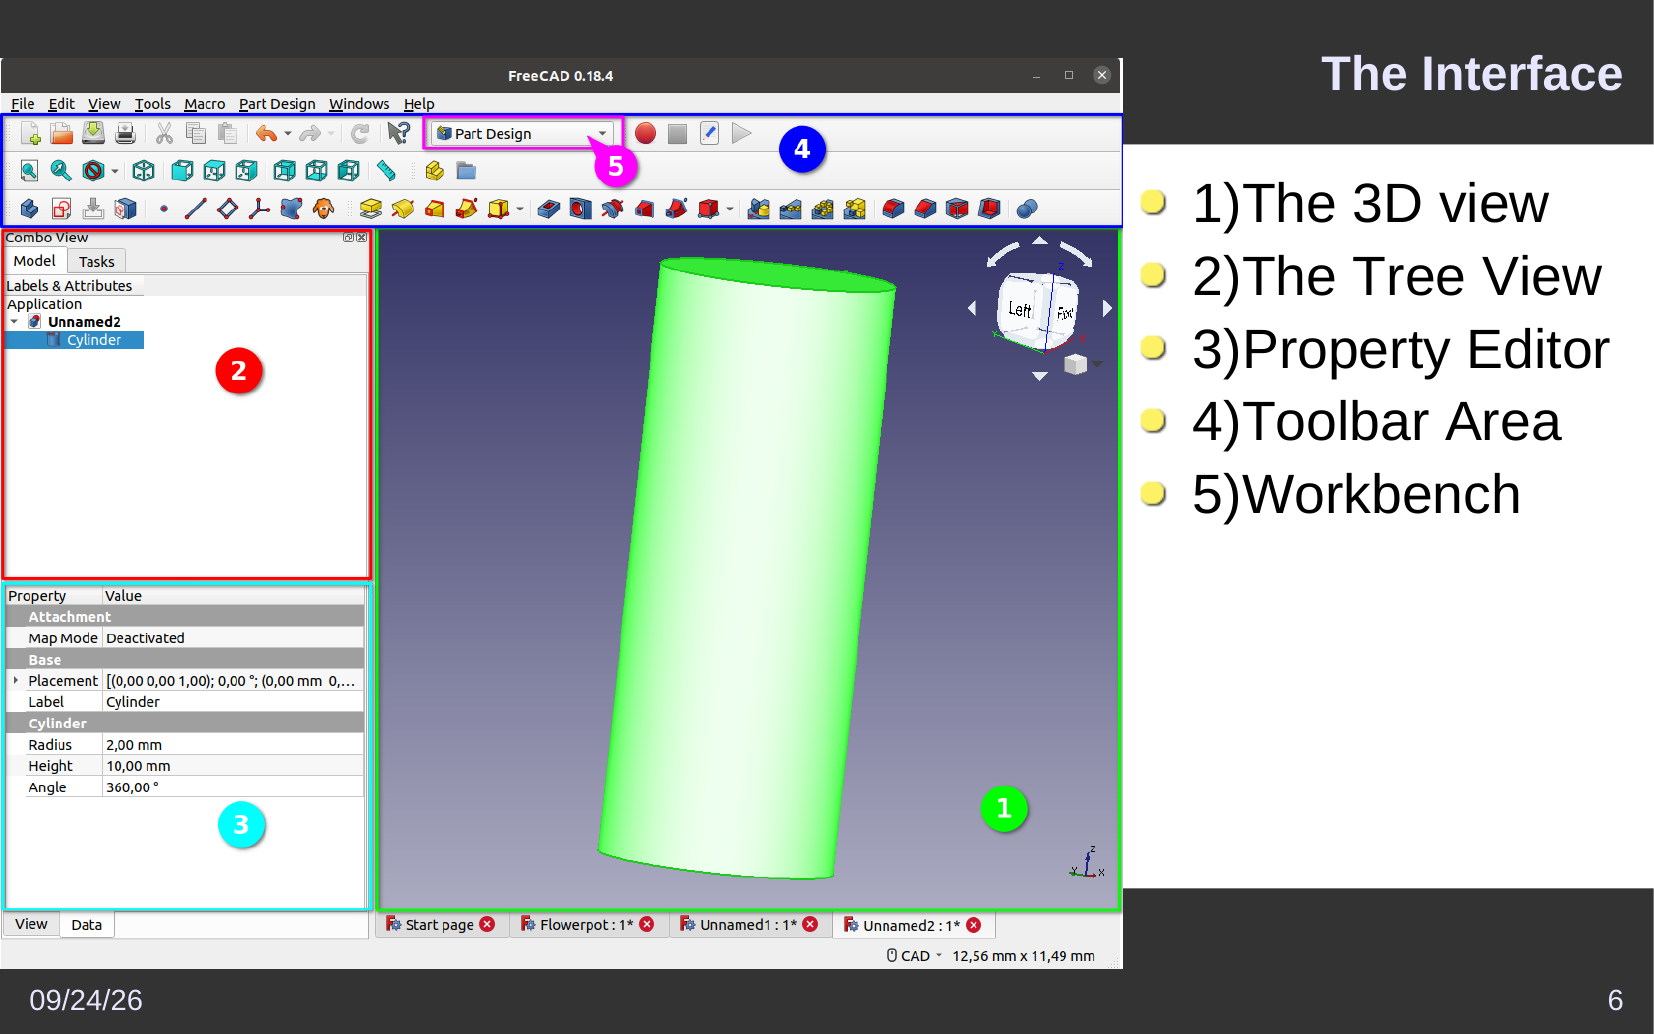

# The Interface
1)The 3D view
2)The Tree View
3)Property Editor
4)Toolbar Area
5)Workbench
6